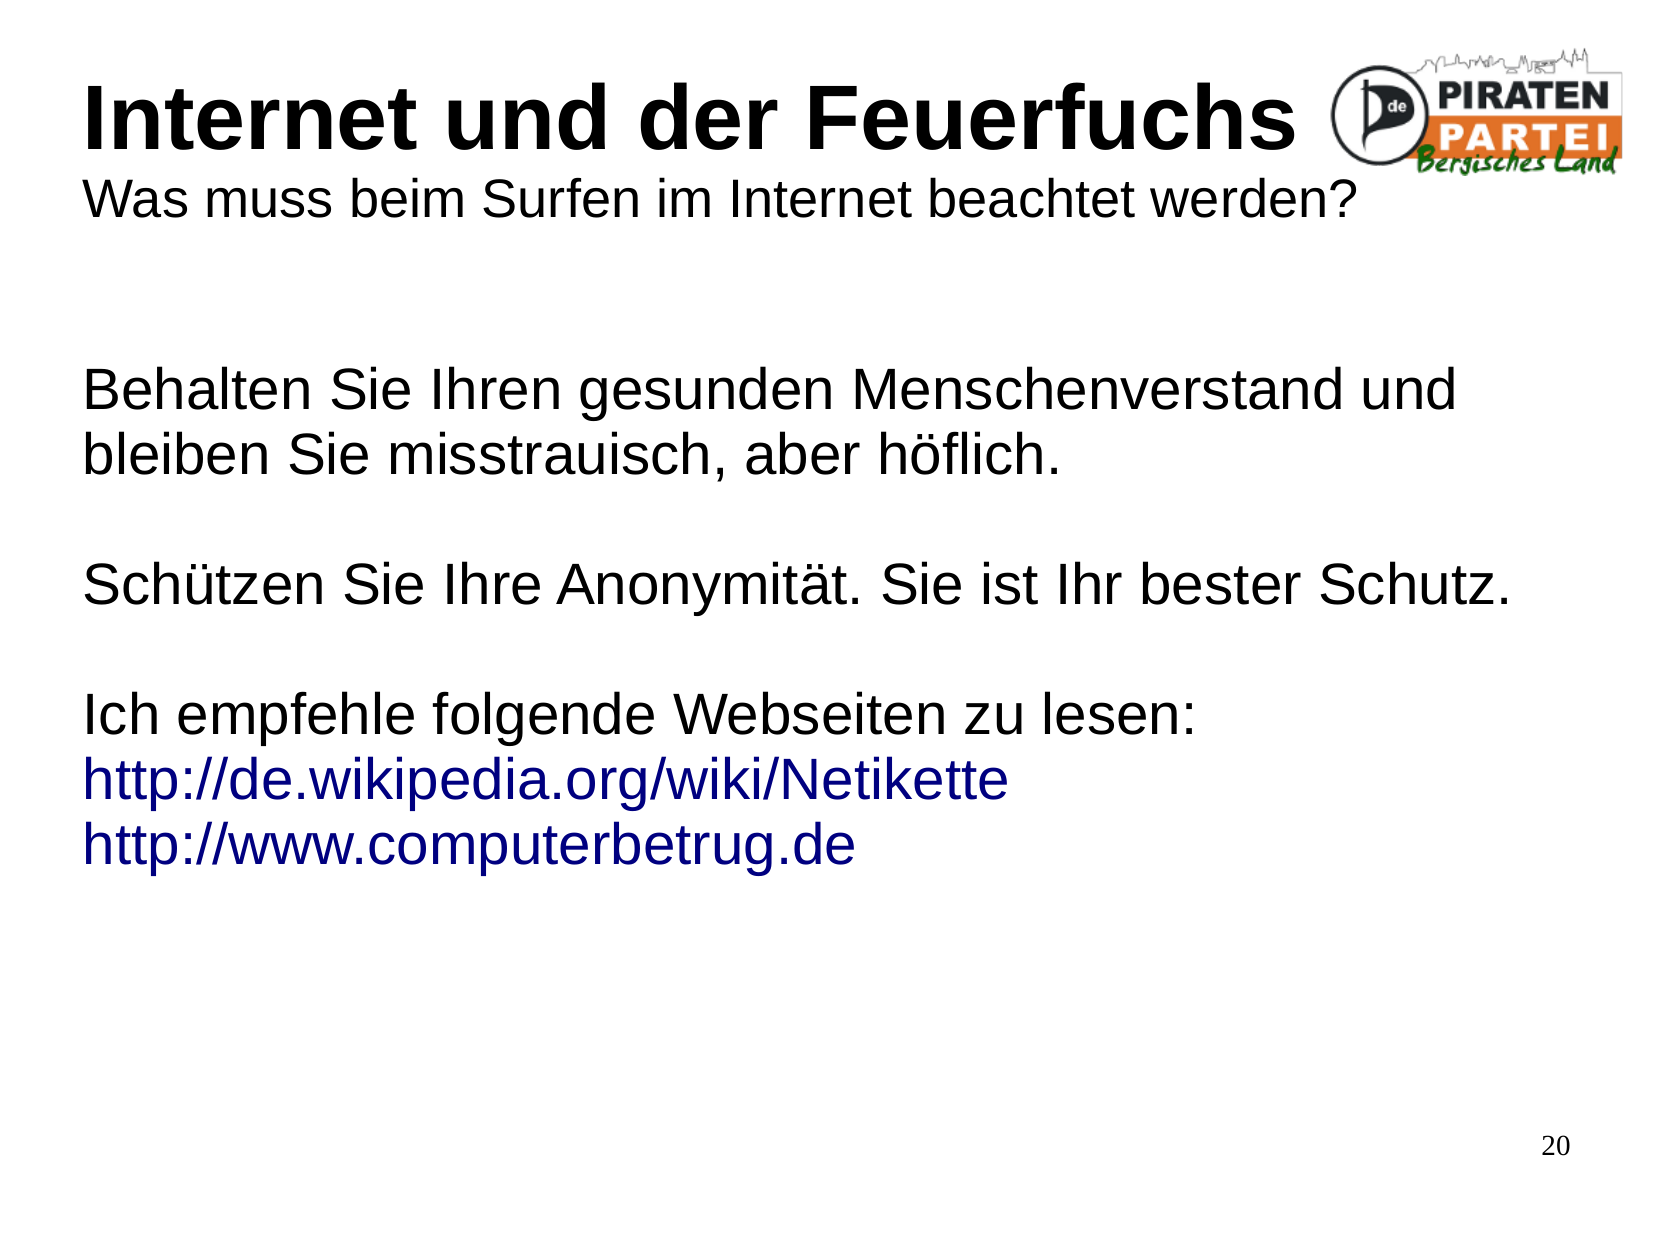

# Internet und der Feuerfuchs Was muss beim Surfen im Internet beachtet werden?
Behalten Sie Ihren gesunden Menschenverstand und bleiben Sie misstrauisch, aber höflich.
Schützen Sie Ihre Anonymität. Sie ist Ihr bester Schutz.
Ich empfehle folgende Webseiten zu lesen:
http://de.wikipedia.org/wiki/Netikette
http://www.computerbetrug.de
20